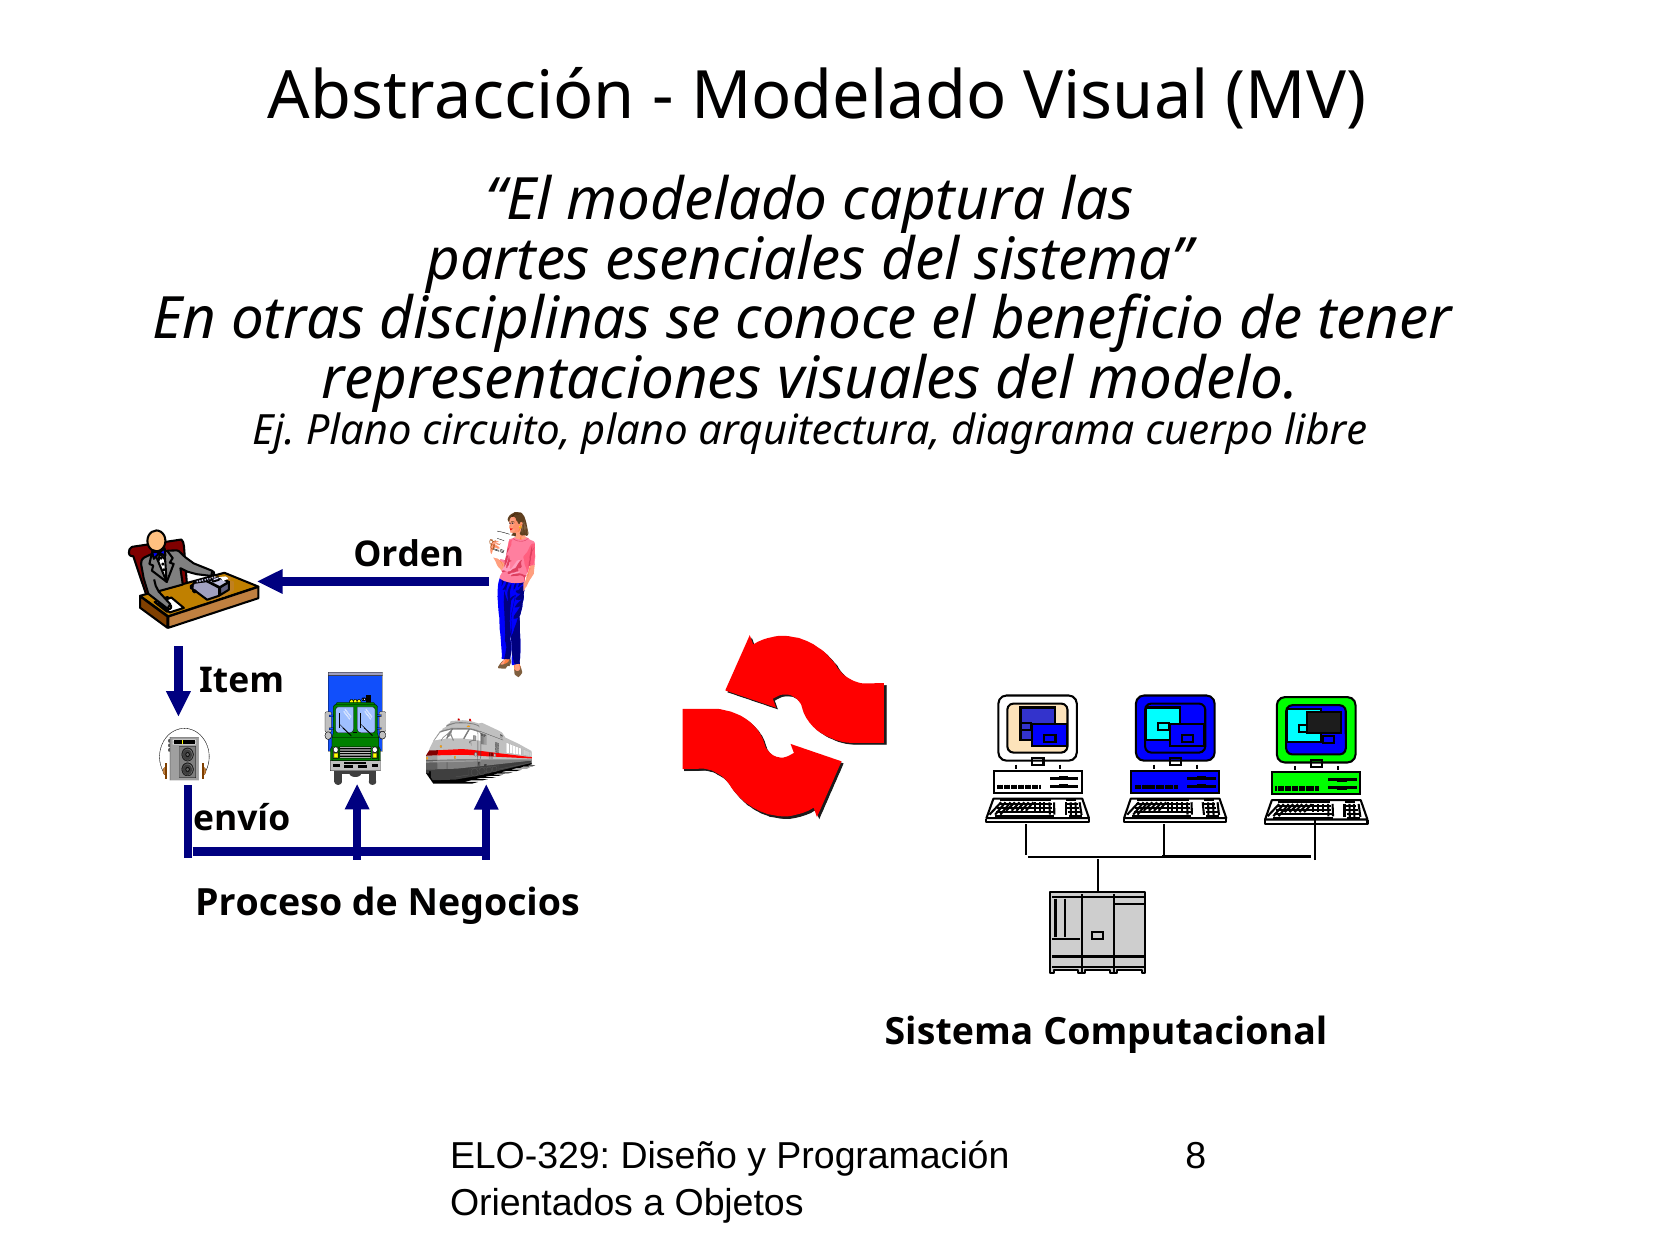

# Abstracción - Modelado Visual (MV)
“El modelado captura las
partes esenciales del sistema”
En otras disciplinas se conoce el beneficio de tener
representaciones visuales del modelo.
Ej. Plano circuito, plano arquitectura, diagrama cuerpo libre
Orden
Item
envío
Proceso de Negocios
Sistema Computacional
8